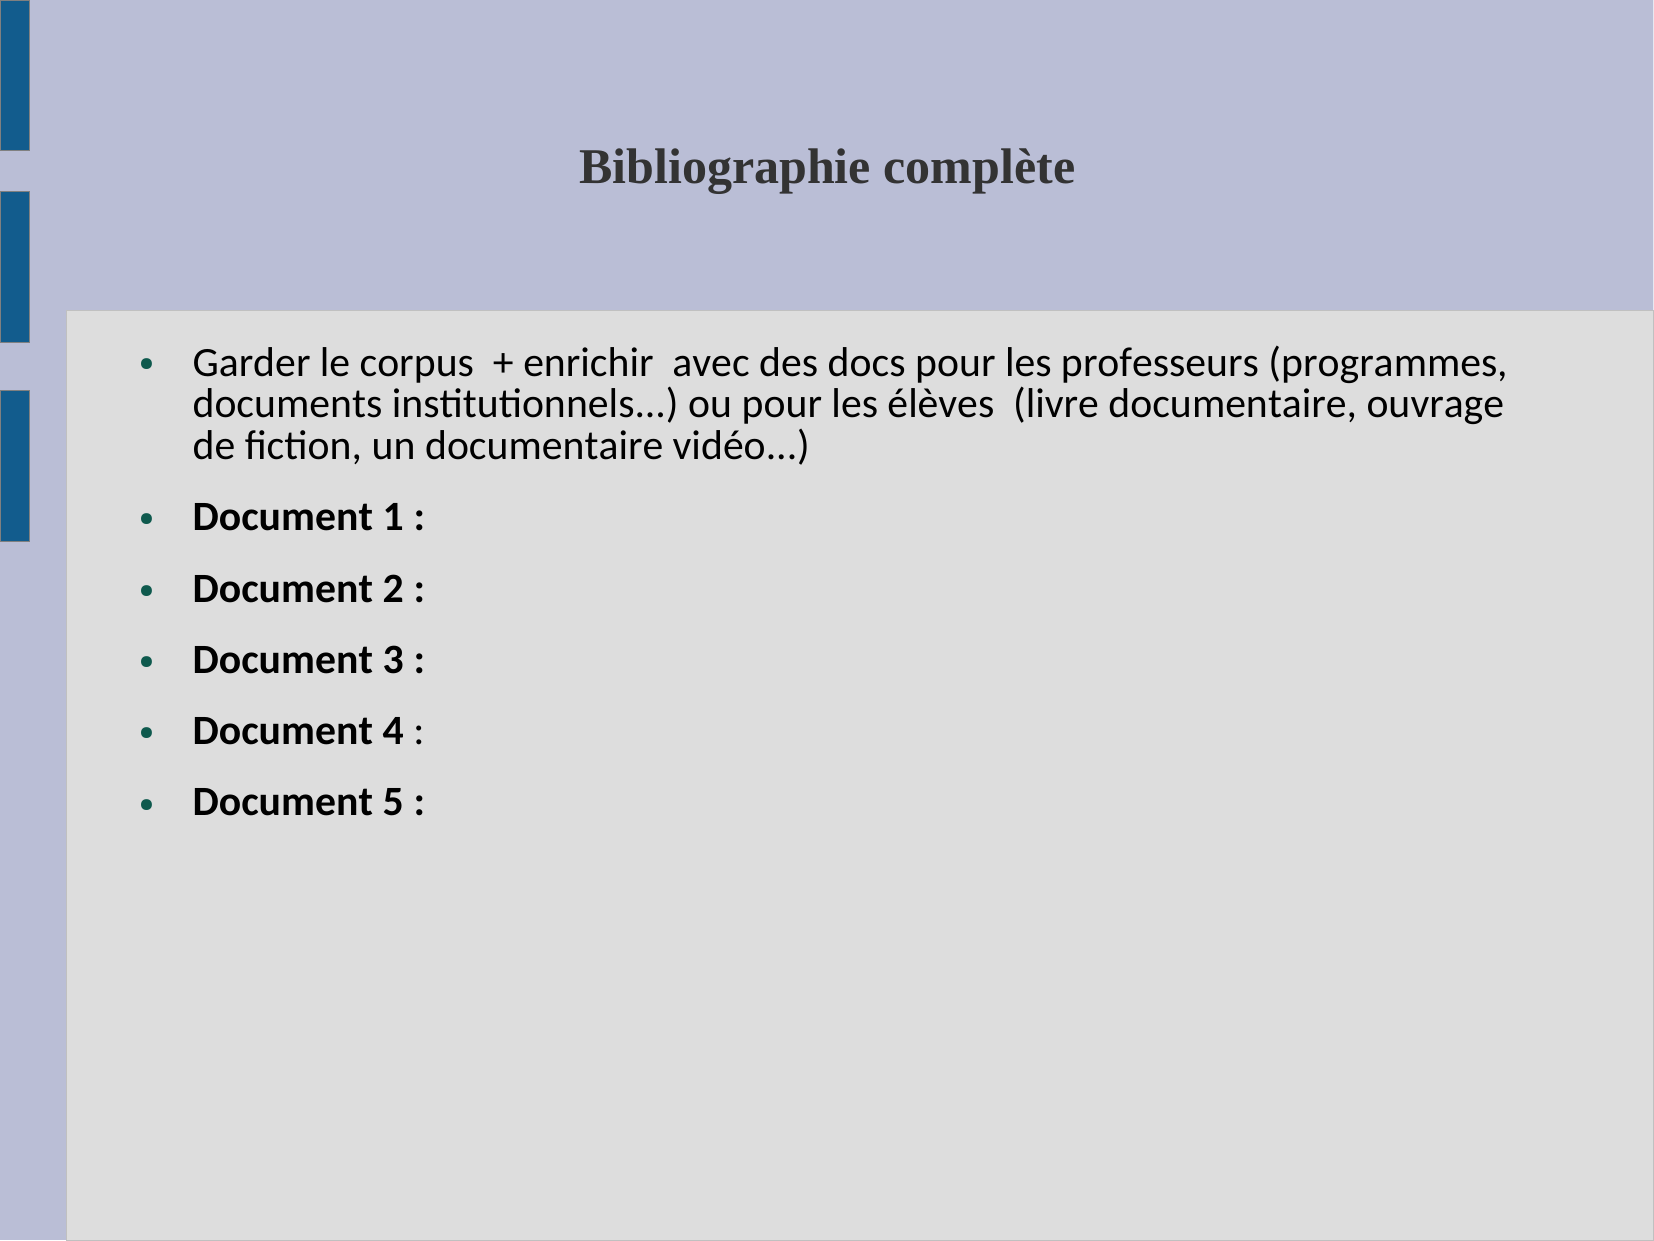

# Bibliographie complète
Garder le corpus + enrichir avec des docs pour les professeurs (programmes, documents institutionnels...) ou pour les élèves (livre documentaire, ouvrage de fiction, un documentaire vidéo...)
Document 1 :
Document 2 :
Document 3 :
Document 4 :
Document 5 :